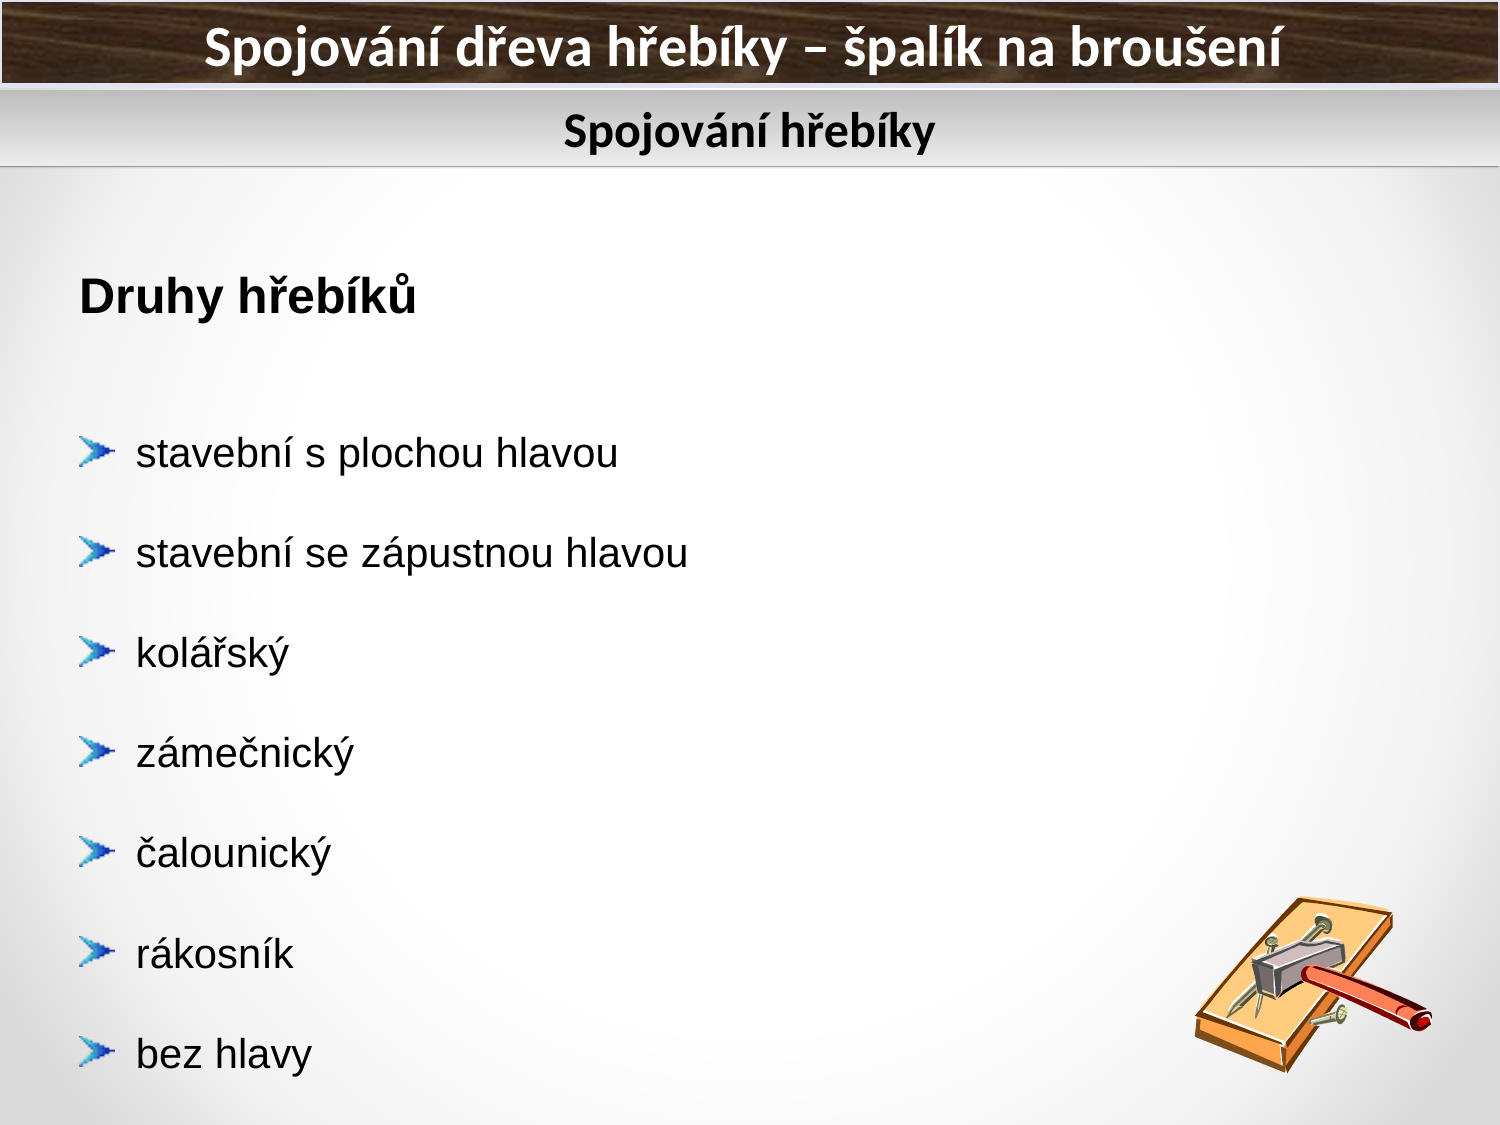

Spojování dřeva hřebíky – špalík na broušení
Spojování hřebíky
Druhy hřebíků
stavební s plochou hlavou
stavební se zápustnou hlavou
kolářský
zámečnický
čalounický
rákosník
bez hlavy